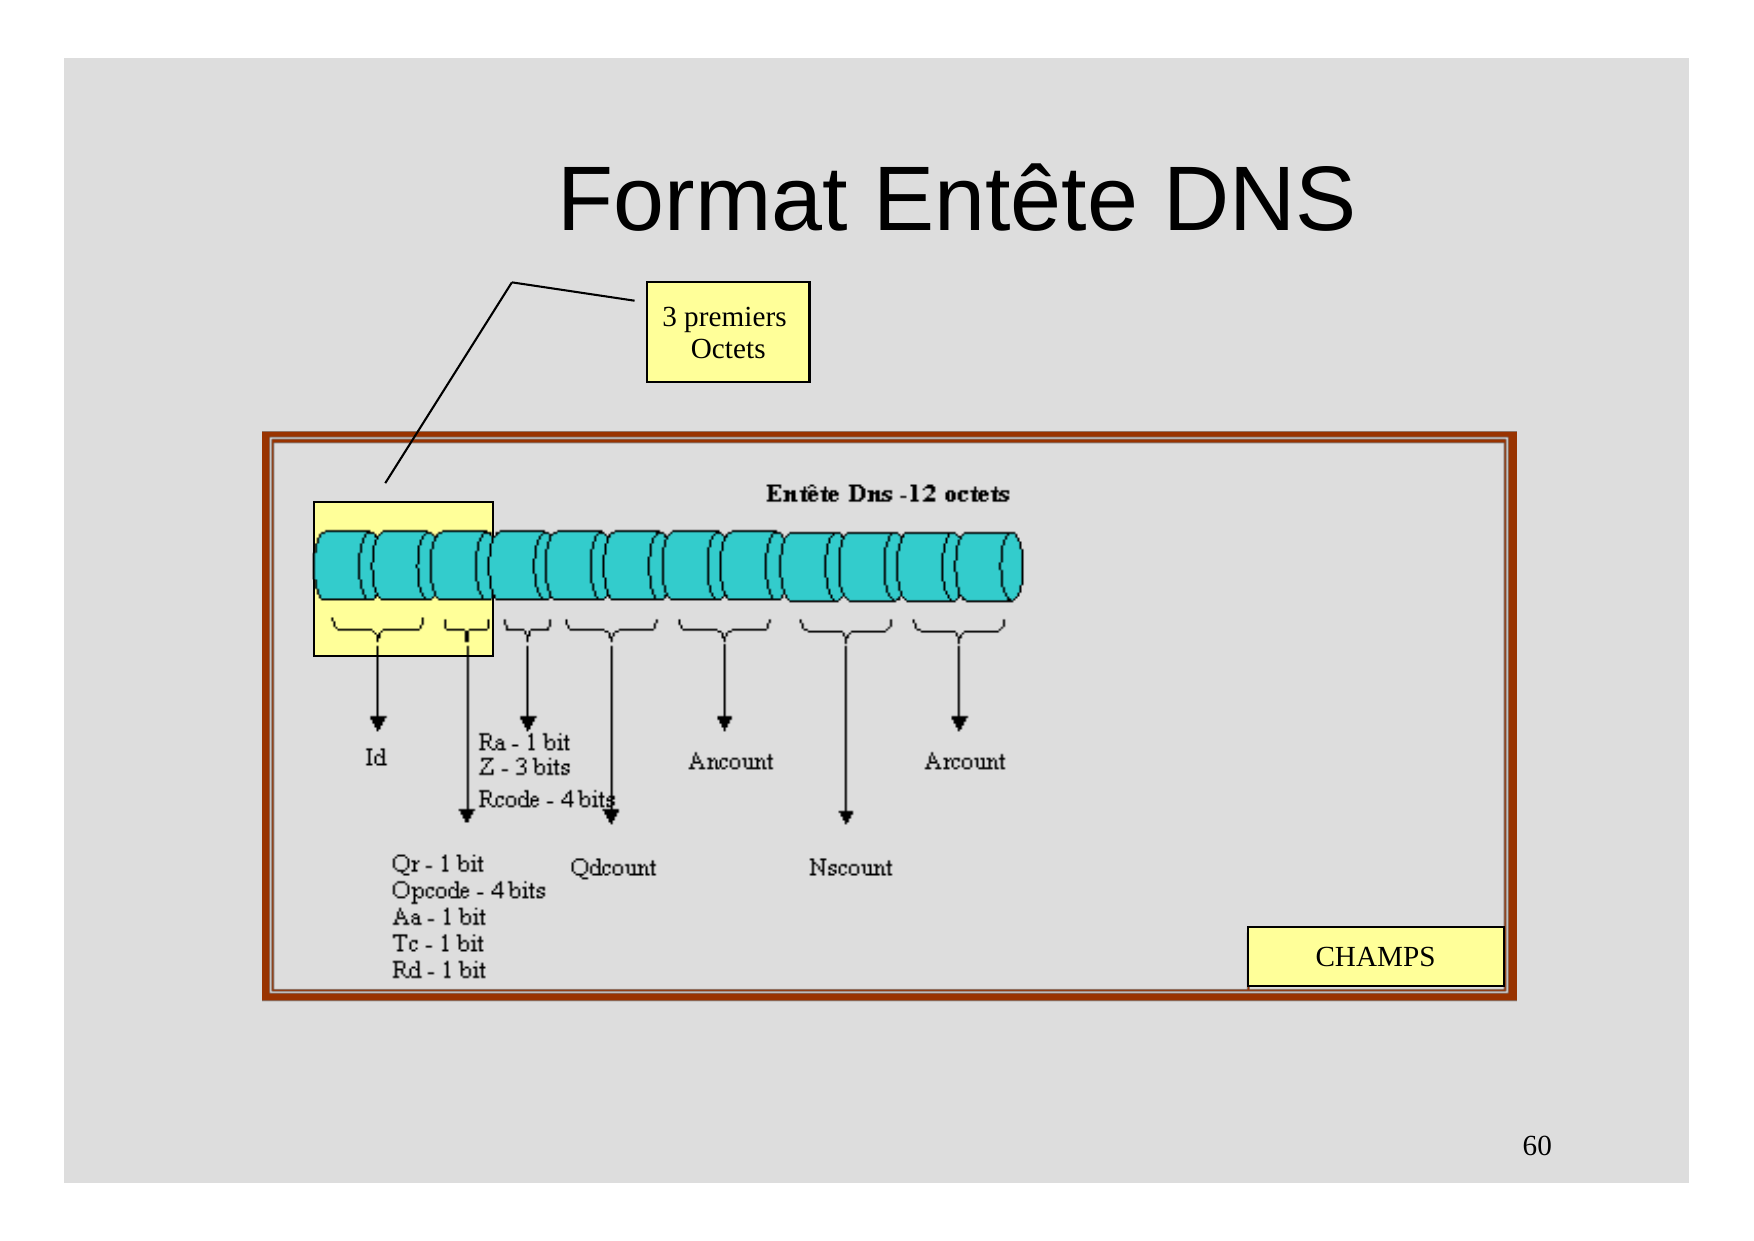

# Format Entête DNS
3 premiers
Octets
CHAMPS